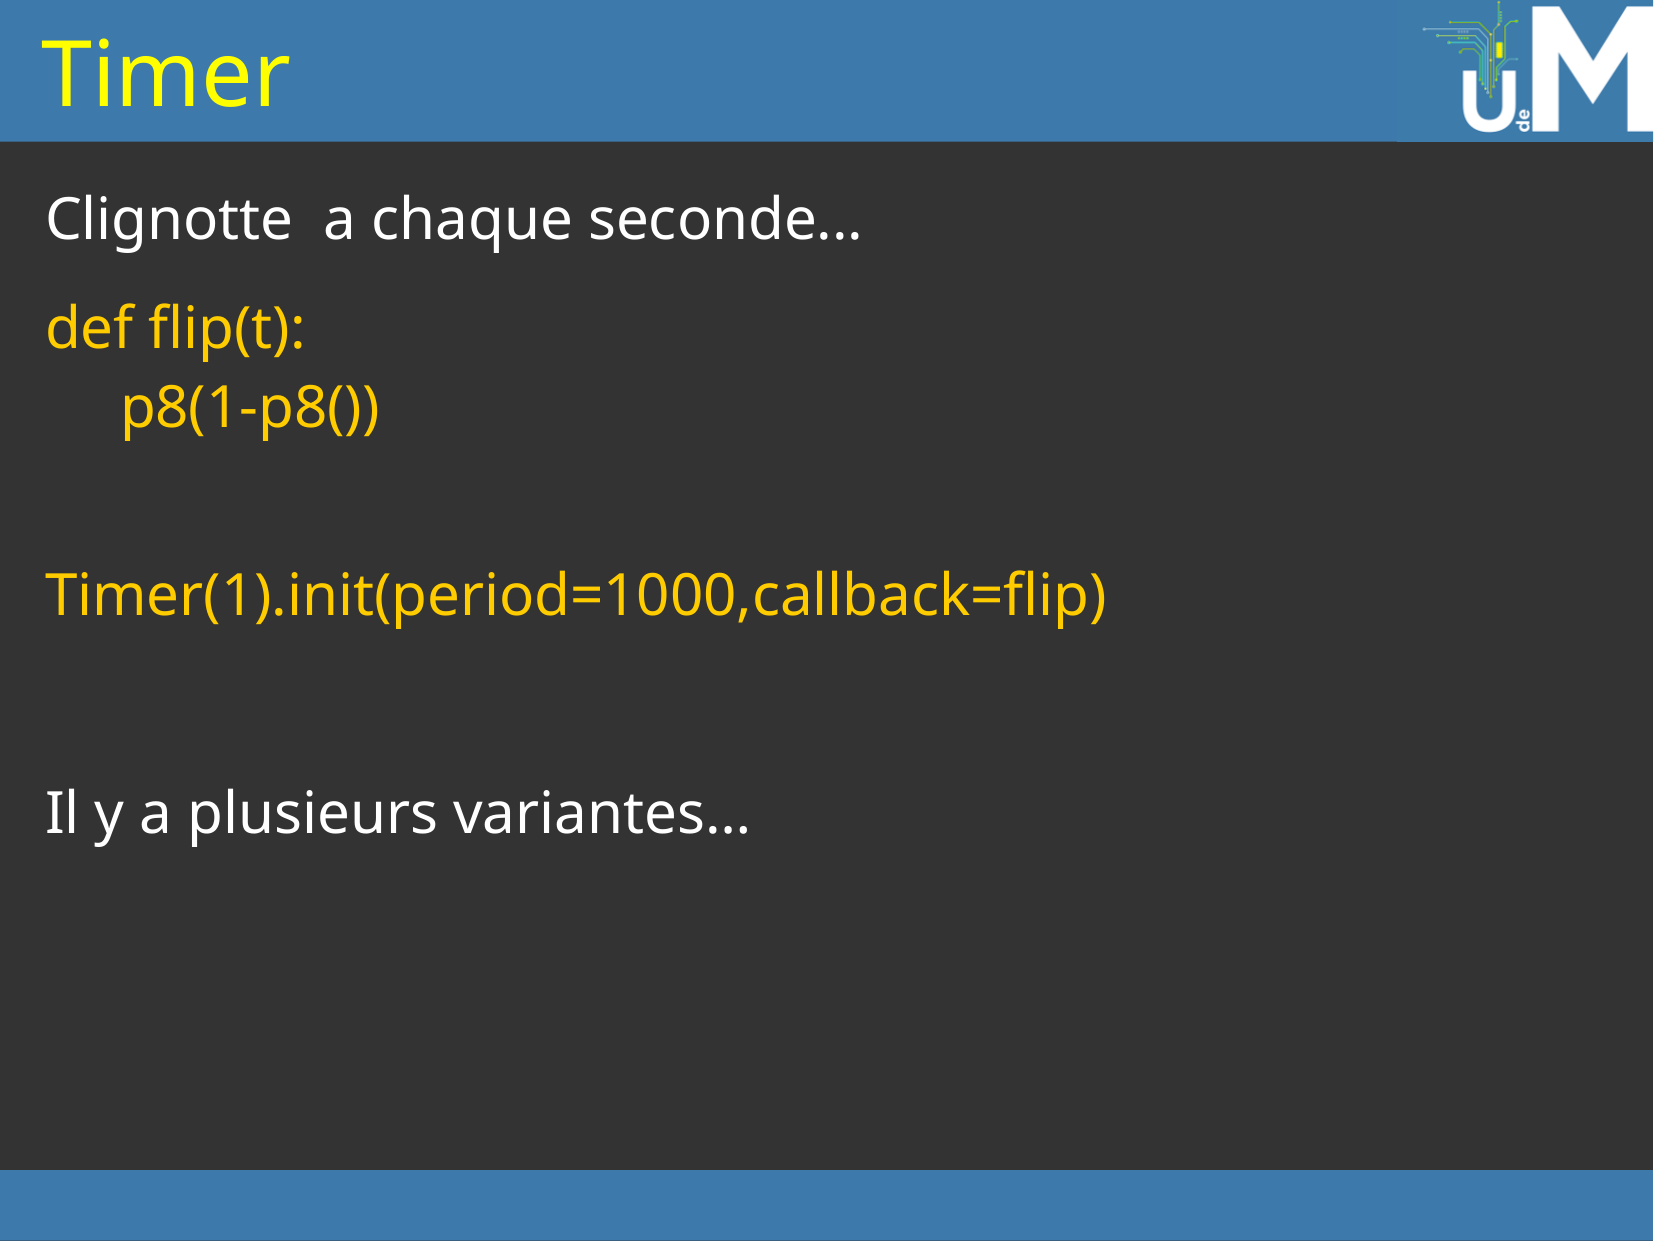

# Timer
Clignotte a chaque seconde...
def flip(t):
	p8(1-p8())
Timer(1).init(period=1000,callback=flip)
Il y a plusieurs variantes…